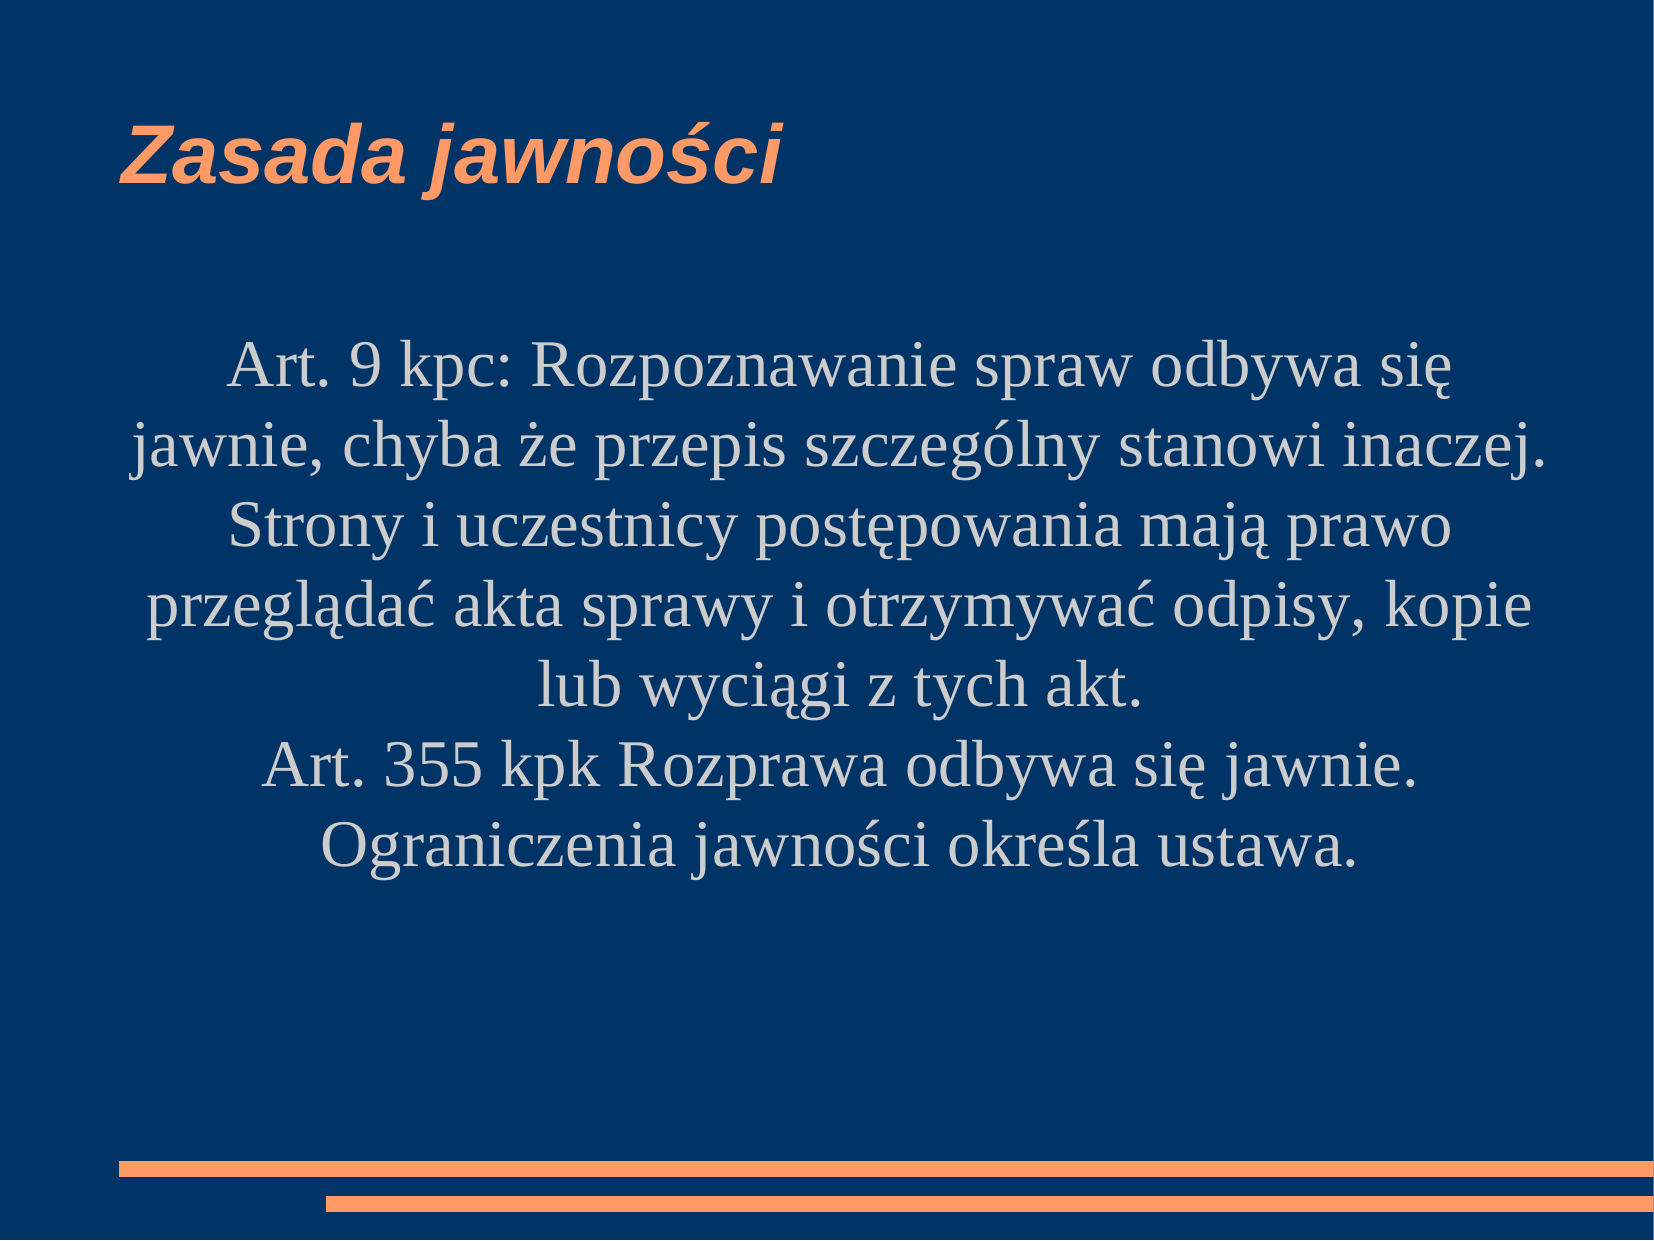

# Zasada jawności
Art. 9 kpc: Rozpoznawanie spraw odbywa się jawnie, chyba że przepis szczególny stanowi inaczej. Strony i uczestnicy postępowania mają prawo przeglądać akta sprawy i otrzymywać odpisy, kopie lub wyciągi z tych akt.
Art. 355 kpk Rozprawa odbywa się jawnie. Ograniczenia jawności określa ustawa.